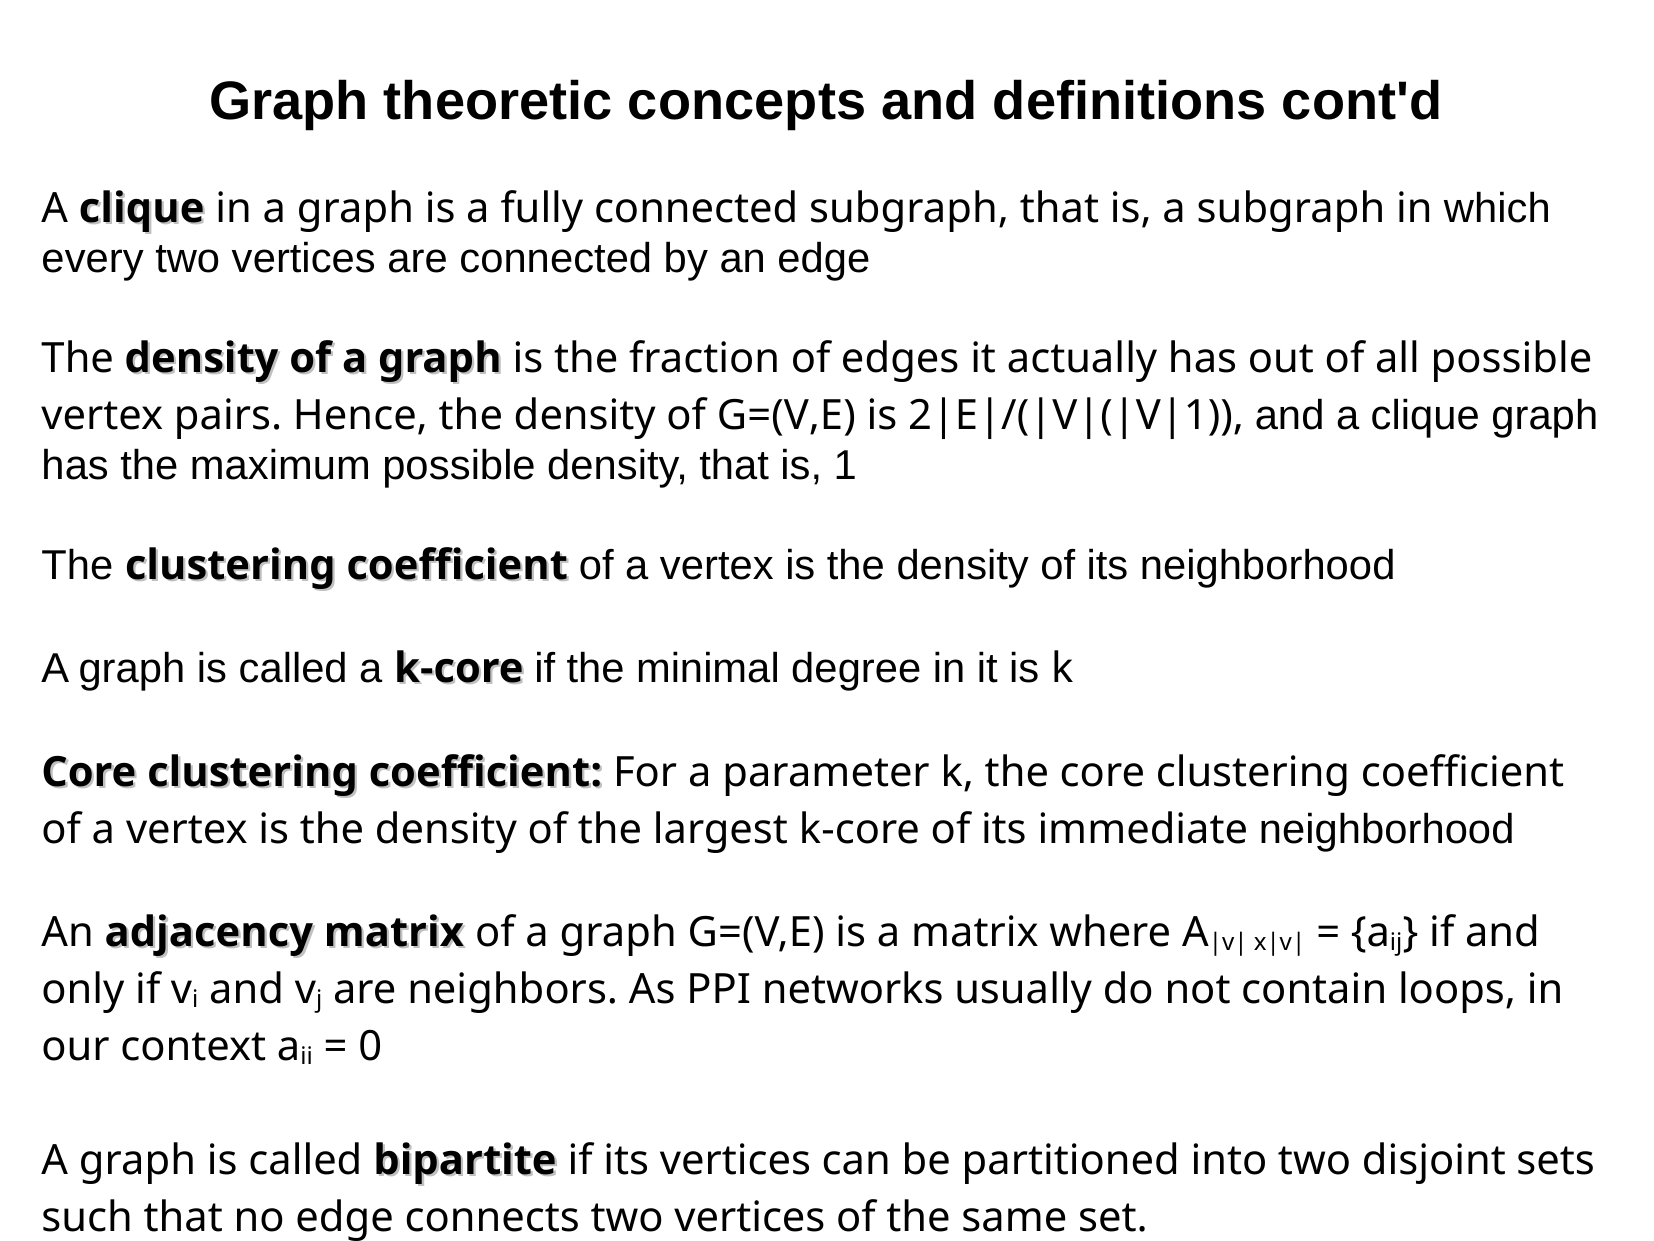

Graph theoretic concepts and definitions cont'd
A clique in a graph is a fully connected subgraph, that is, a subgraph in which every two vertices are connected by an edge
The density of a graph is the fraction of edges it actually has out of all possible vertex pairs. Hence, the density of G=(V,E) is 2|E|/(|V|(|V|1)), and a clique graph has the maximum possible density, that is, 1
The clustering coefficient of a vertex is the density of its neighborhood
A graph is called a k-core if the minimal degree in it is k
Core clustering coefficient: For a parameter k, the core clustering coefficient of a vertex is the density of the largest k-core of its immediate neighborhood
An adjacency matrix of a graph G=(V,E) is a matrix where A|v| x|v| = {aij} if and only if vi and vj are neighbors. As PPI networks usually do not contain loops, in our context aii = 0
A graph is called bipartite if its vertices can be partitioned into two disjoint sets such that no edge connects two vertices of the same set.